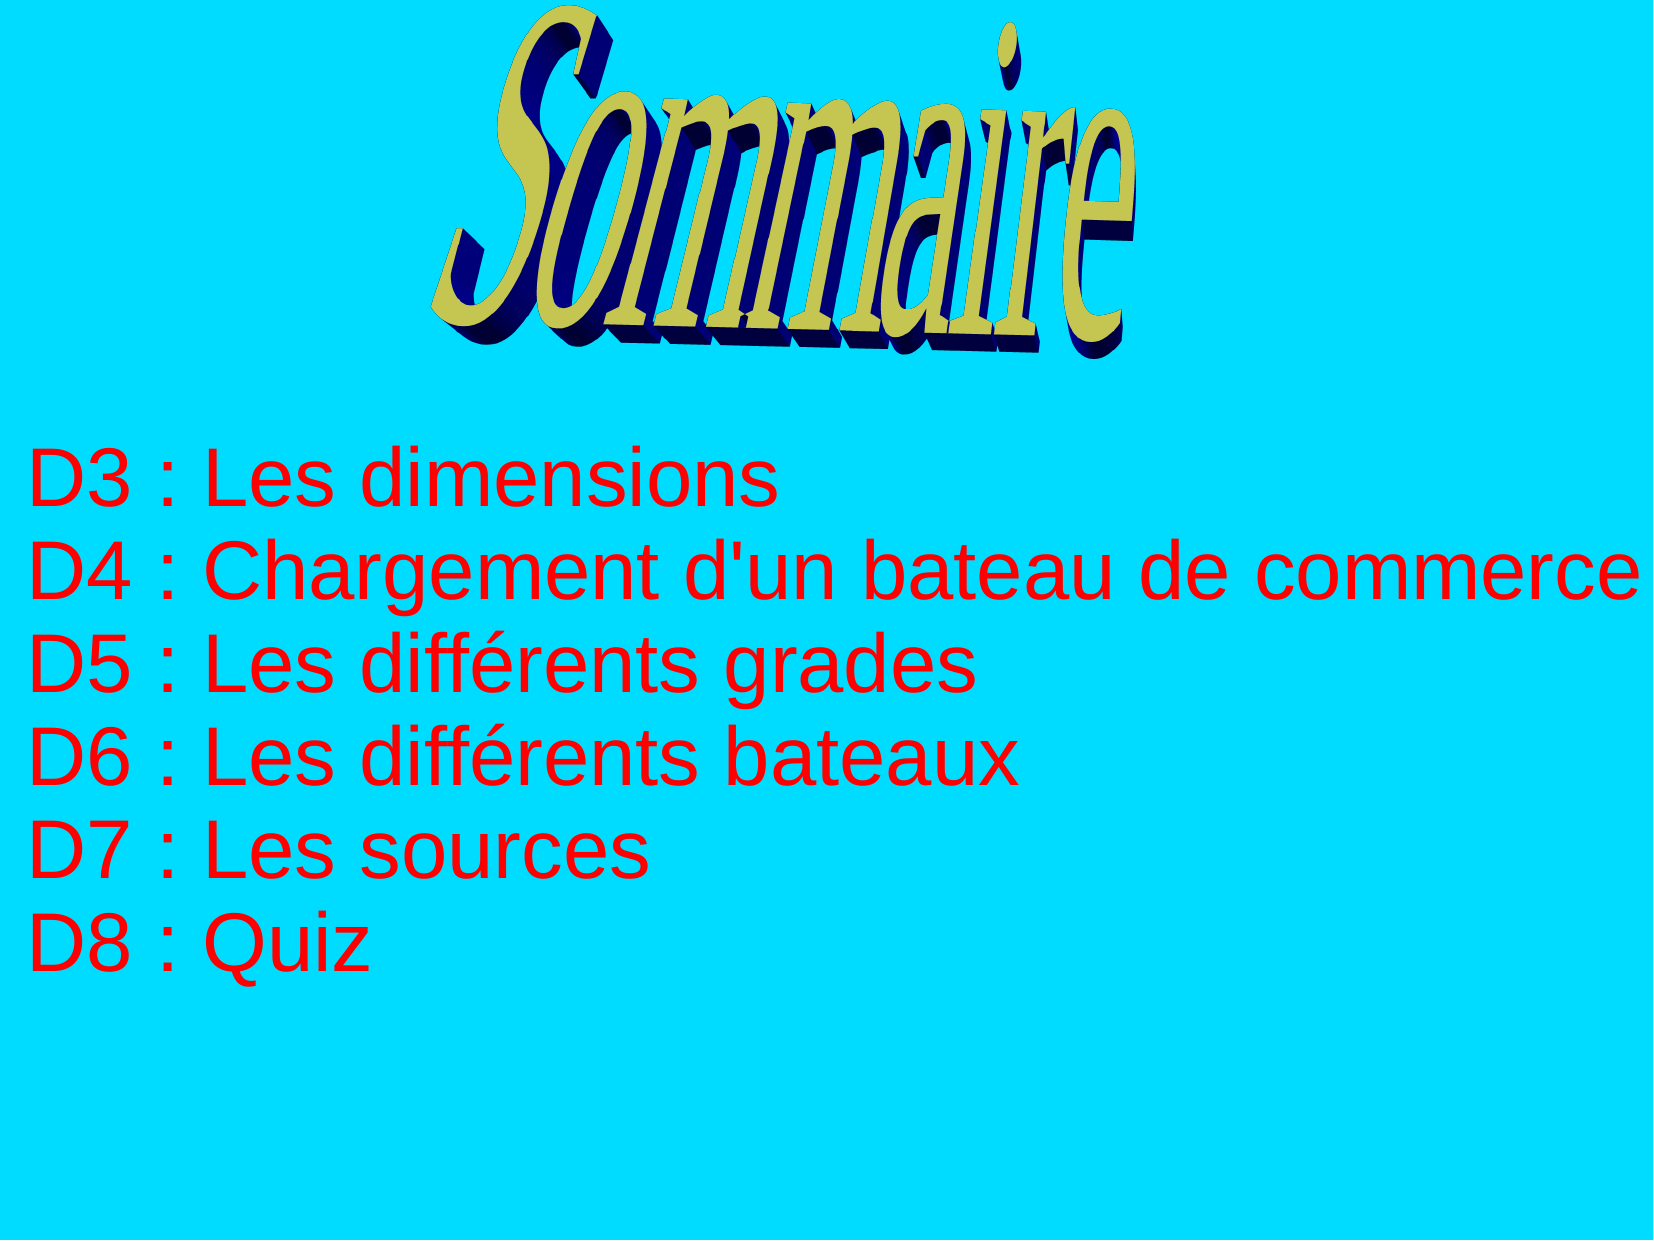

Sommaire
D3 : Les dimensions
D4 : Chargement d'un bateau de commerce
D5 : Les différents grades
D6 : Les différents bateaux
D7 : Les sources
D8 : Quiz